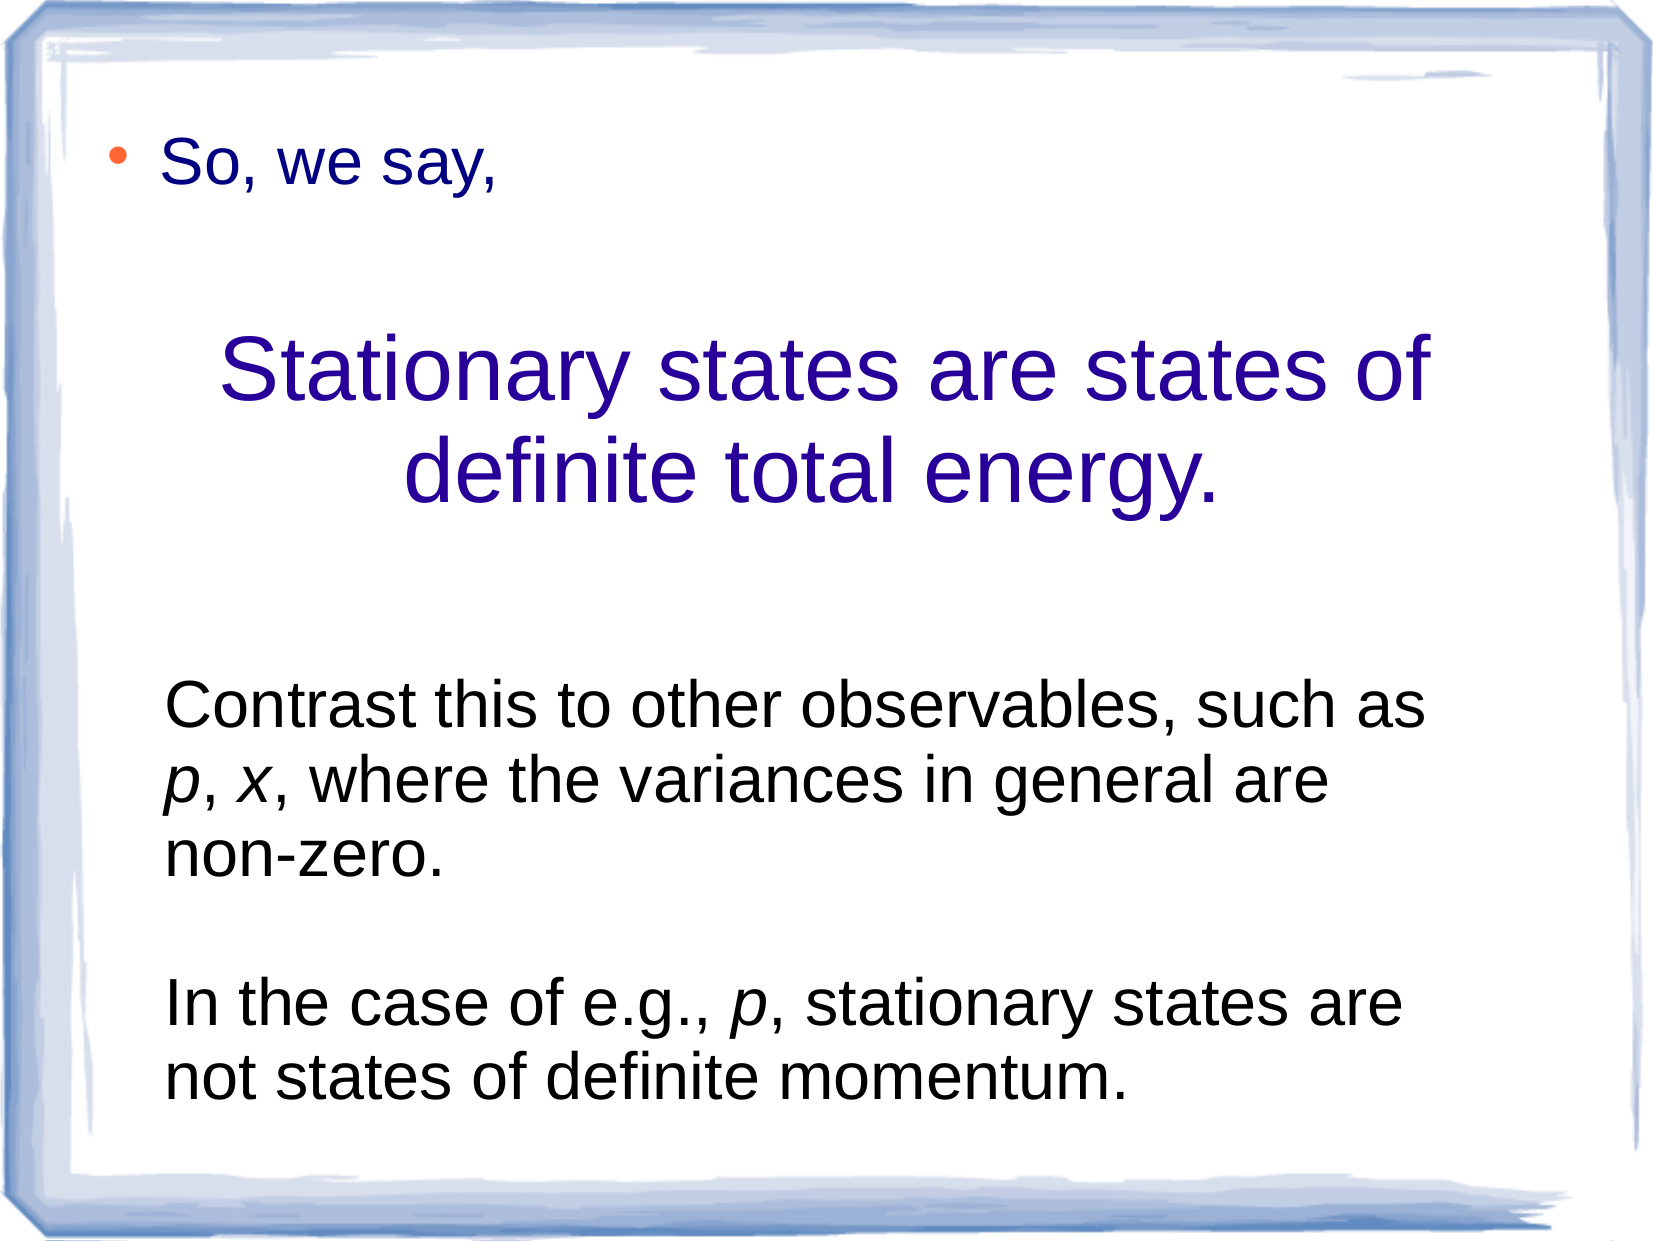

So, we say,
# Stationary states are states of definite total energy.
Contrast this to other observables, such as p, x, where the variances in general are non-zero.
In the case of e.g., p, stationary states are not states of definite momentum.